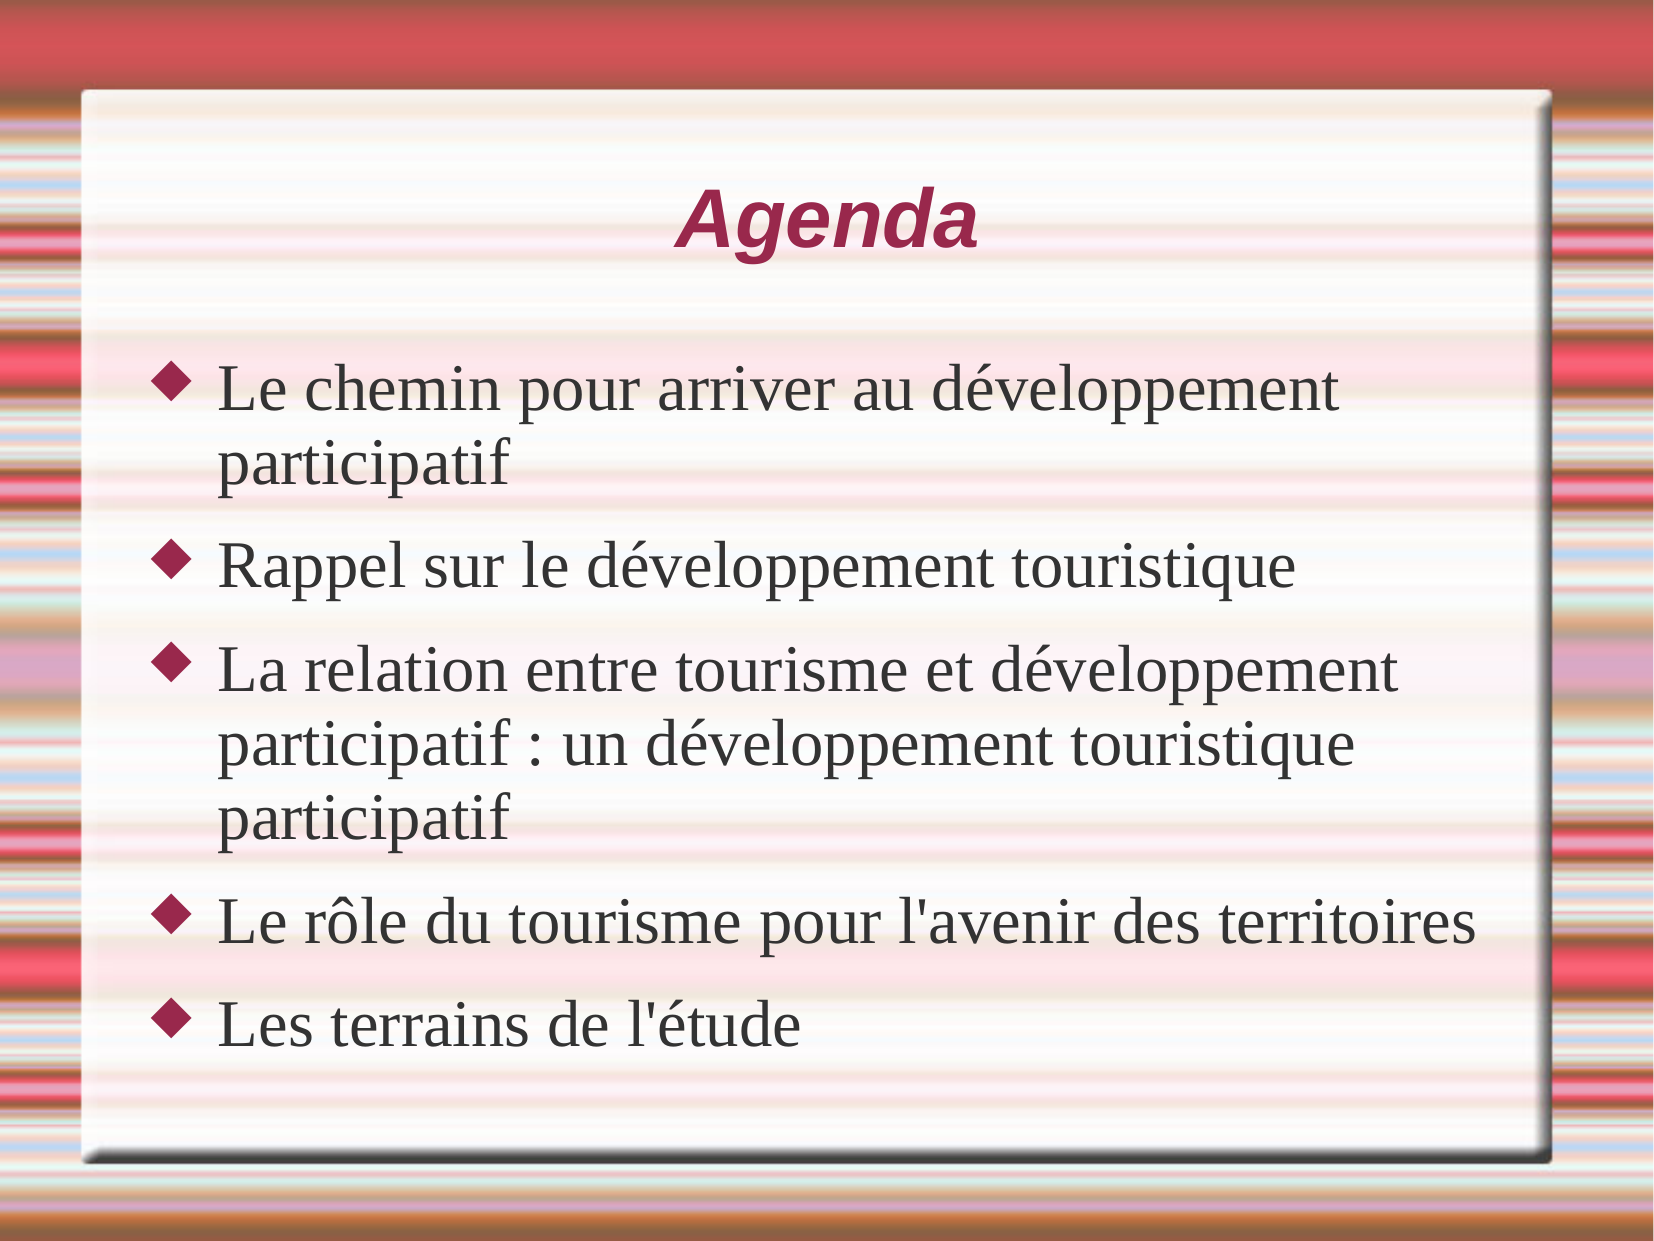

# Agenda
Le chemin pour arriver au développement participatif
Rappel sur le développement touristique
La relation entre tourisme et développement participatif : un développement touristique participatif
Le rôle du tourisme pour l'avenir des territoires
Les terrains de l'étude